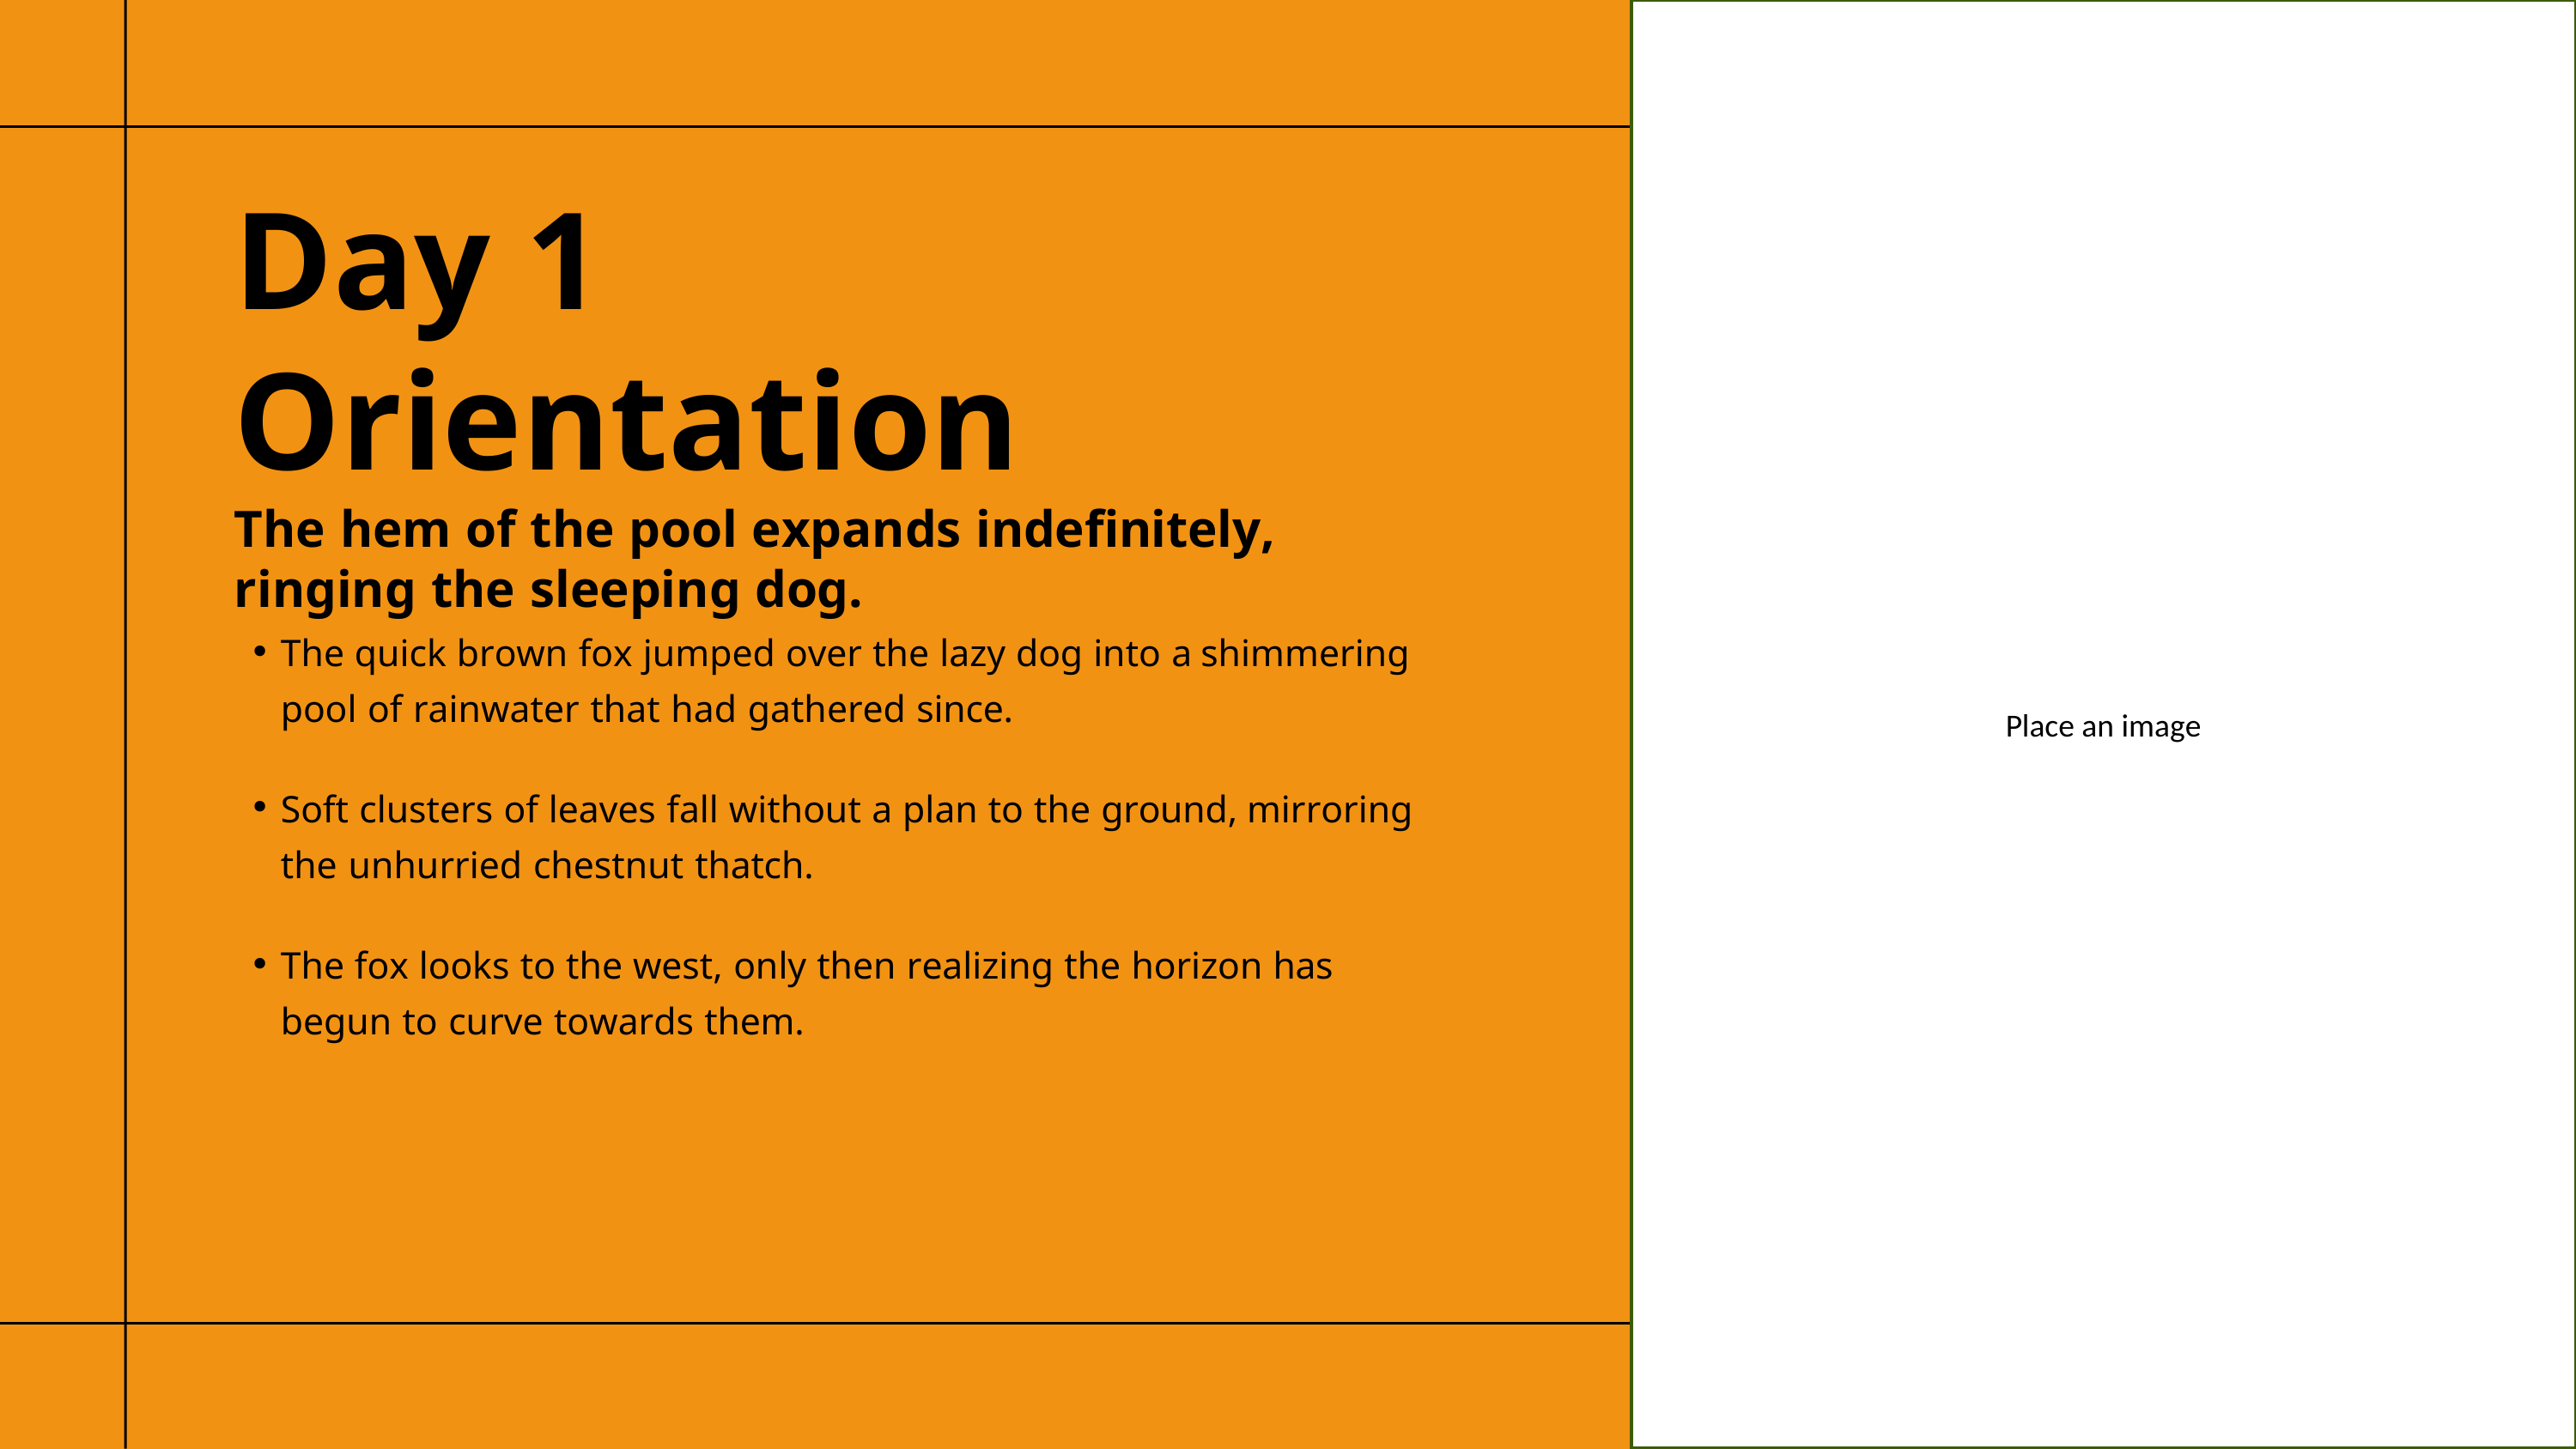

Place an image
# Day 1 Orientation The hem of the pool expands indefinitely, ringing the sleeping dog.
The quick brown fox jumped over the lazy dog into a shimmering pool of rainwater that had gathered since.
Soft clusters of leaves fall without a plan to the ground, mirroring the unhurried chestnut thatch.
The fox looks to the west, only then realizing the horizon has begun to curve towards them.